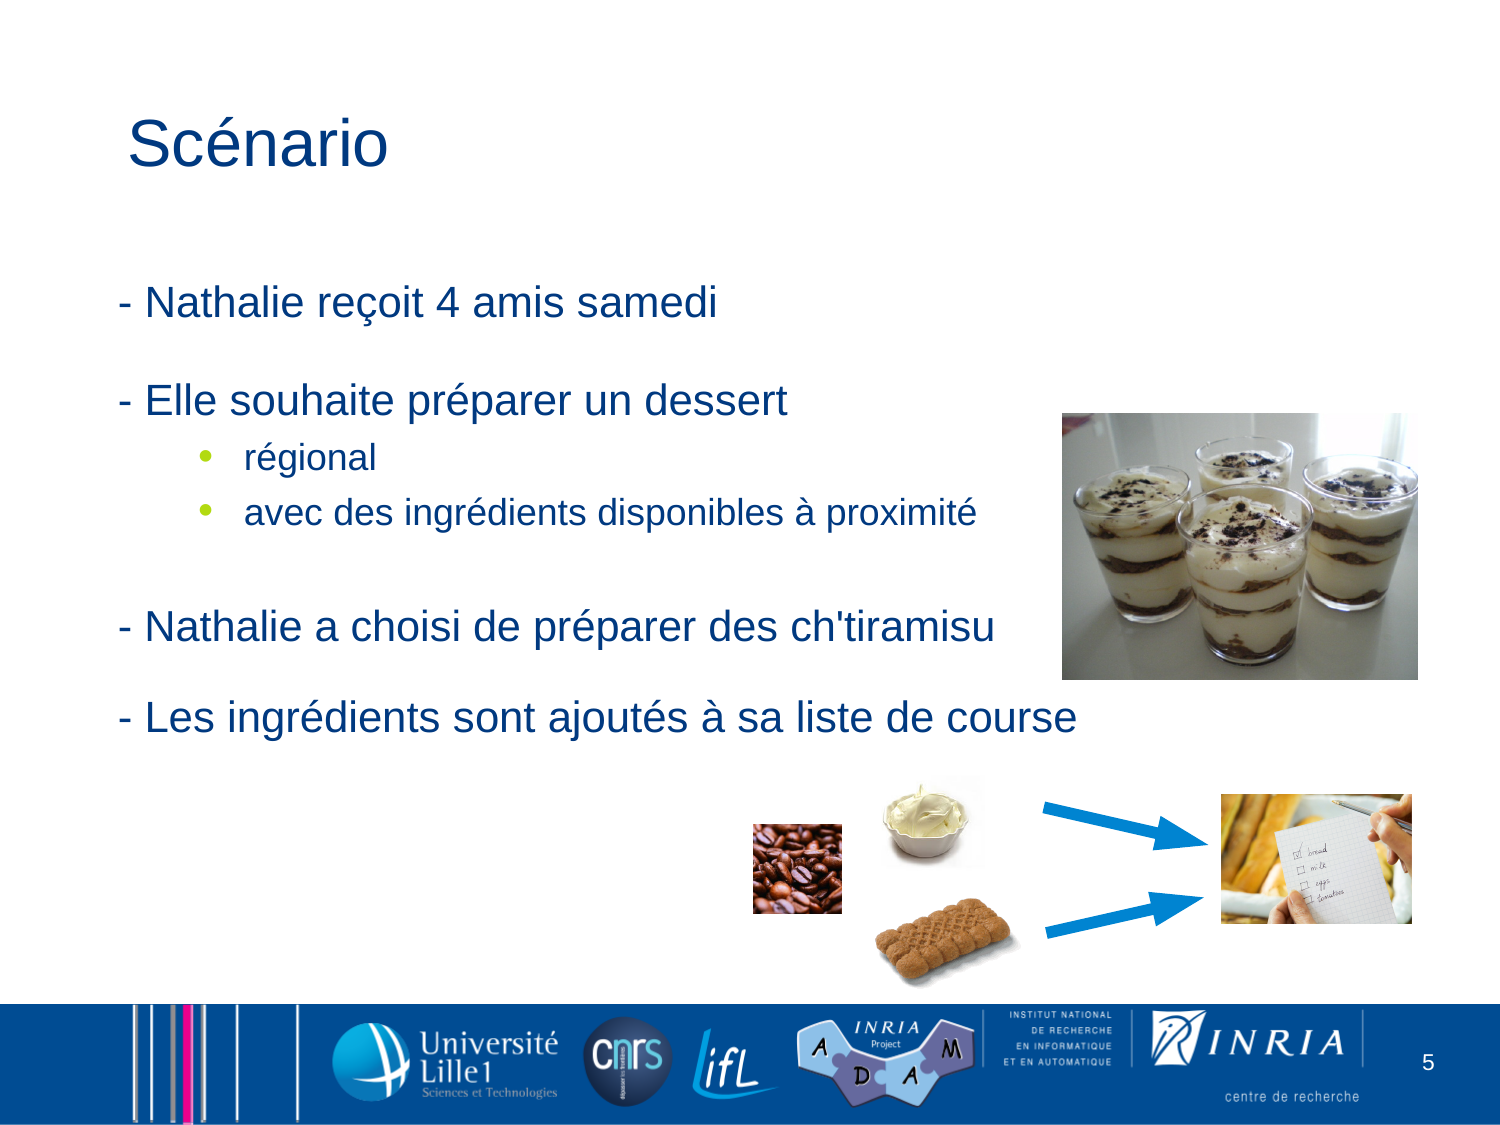

# Scénario
- Nathalie reçoit 4 amis samedi
- Elle souhaite préparer un dessert
régional
avec des ingrédients disponibles à proximité
- Nathalie a choisi de préparer des ch'tiramisu
- Les ingrédients sont ajoutés à sa liste de course